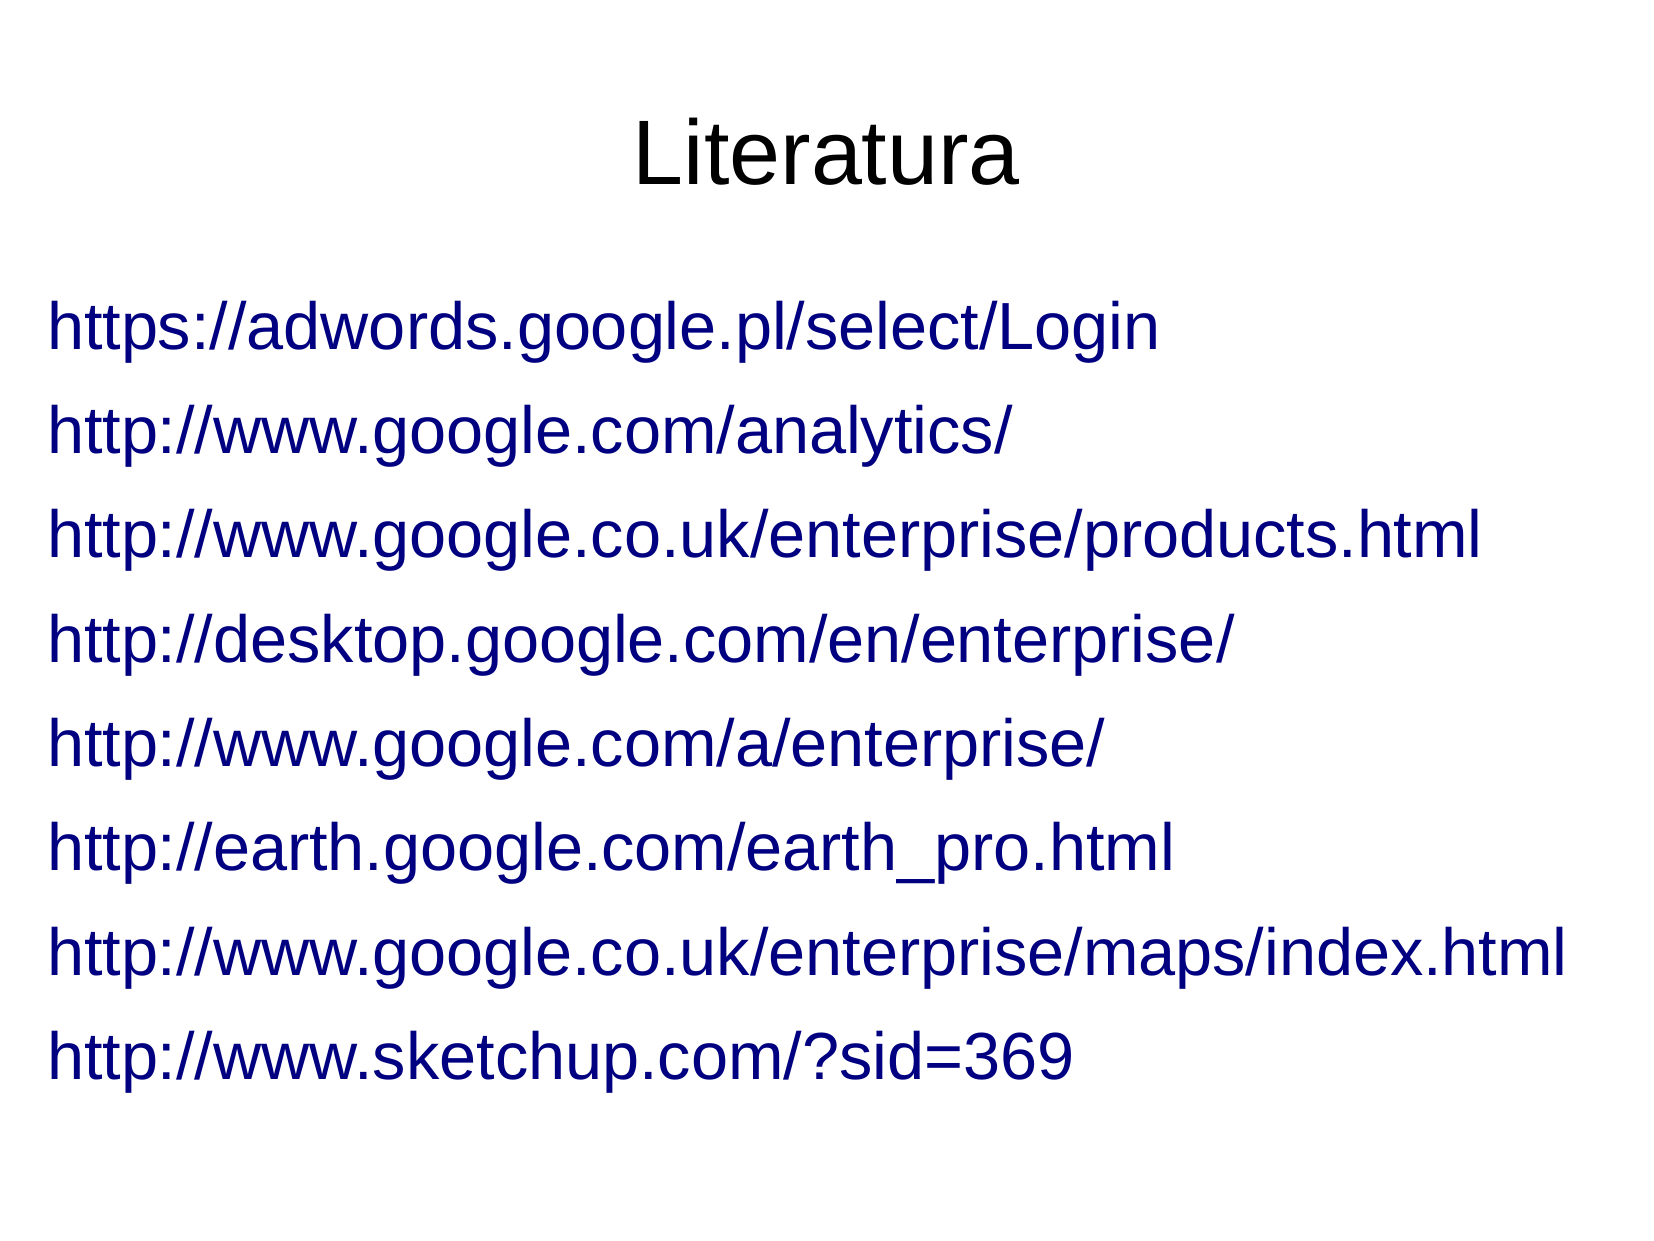

# Literatura
https://adwords.google.pl/select/Login
http://www.google.com/analytics/
http://www.google.co.uk/enterprise/products.html
http://desktop.google.com/en/enterprise/
http://www.google.com/a/enterprise/
http://earth.google.com/earth_pro.html
http://www.google.co.uk/enterprise/maps/index.html
http://www.sketchup.com/?sid=369